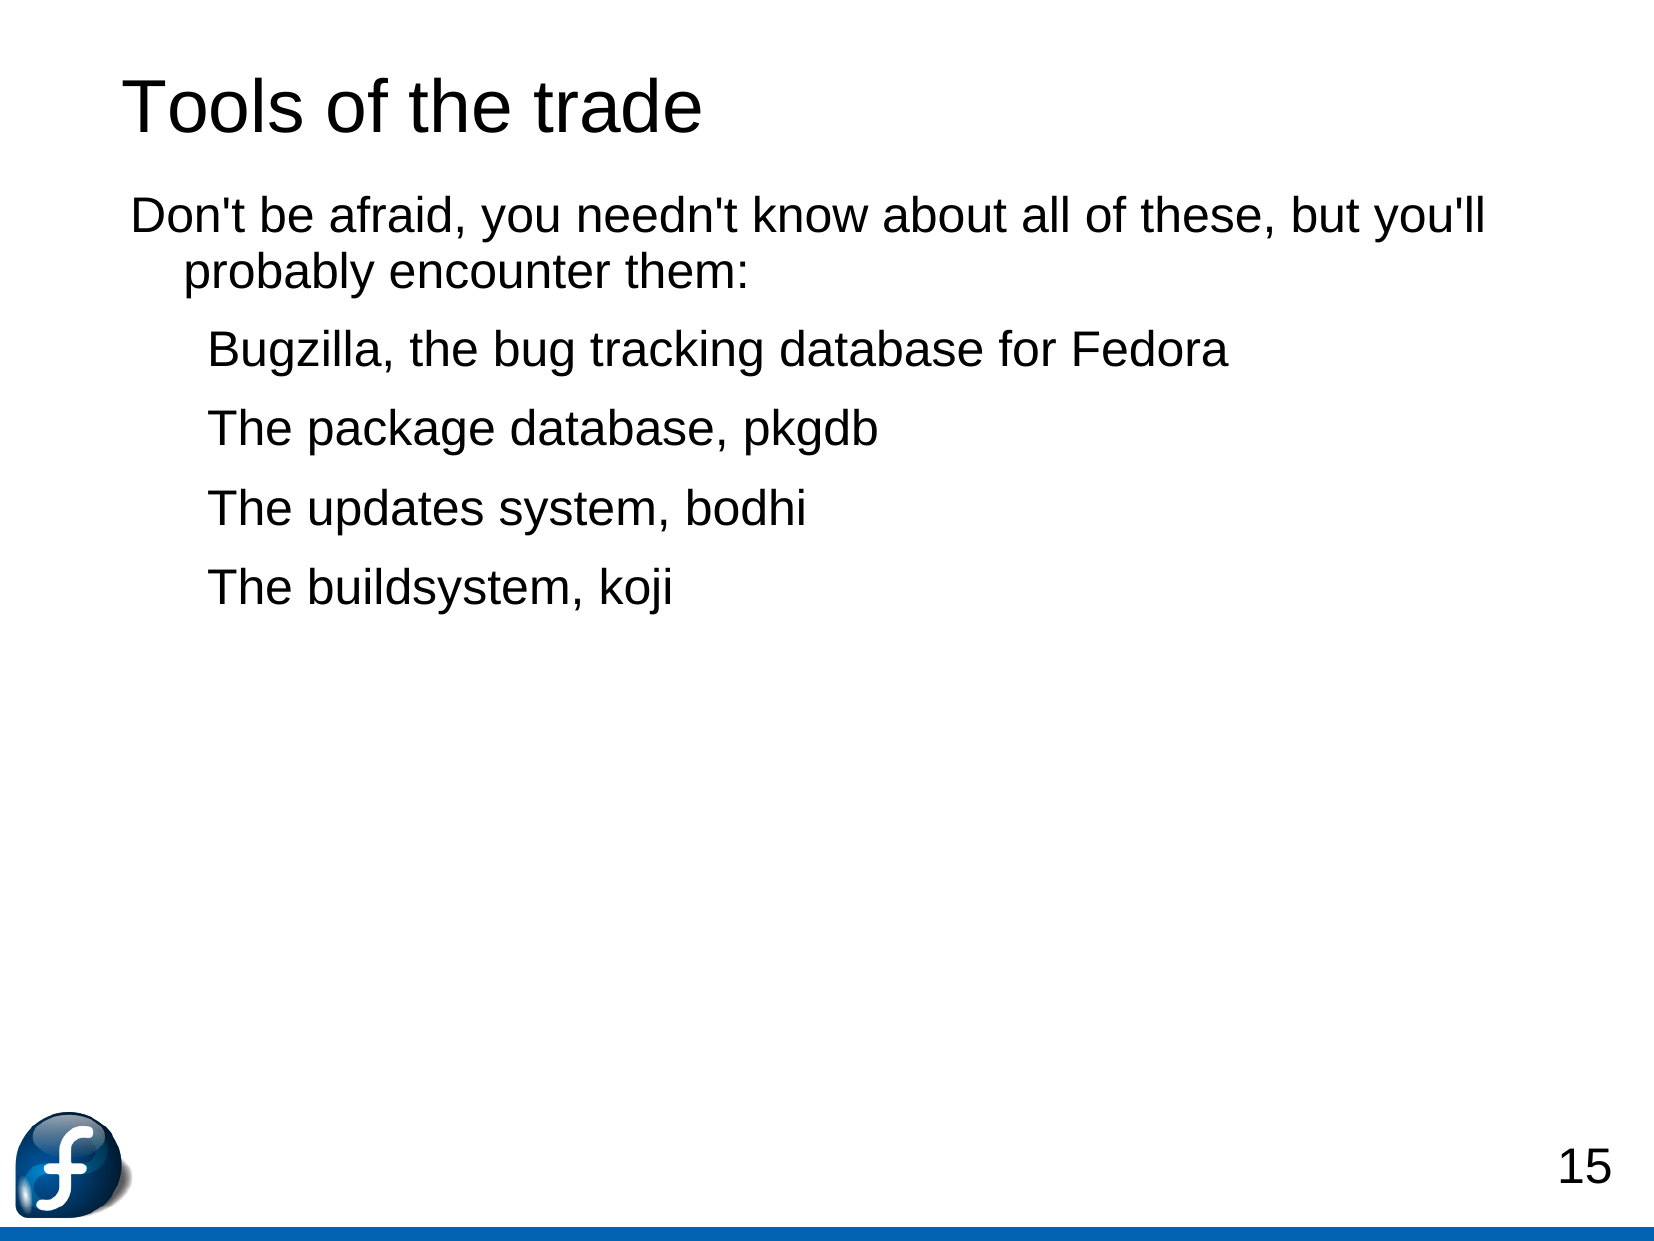

# Tools of the trade
Don't be afraid, you needn't know about all of these, but you'll probably encounter them:
Bugzilla, the bug tracking database for Fedora
The package database, pkgdb
The updates system, bodhi
The buildsystem, koji